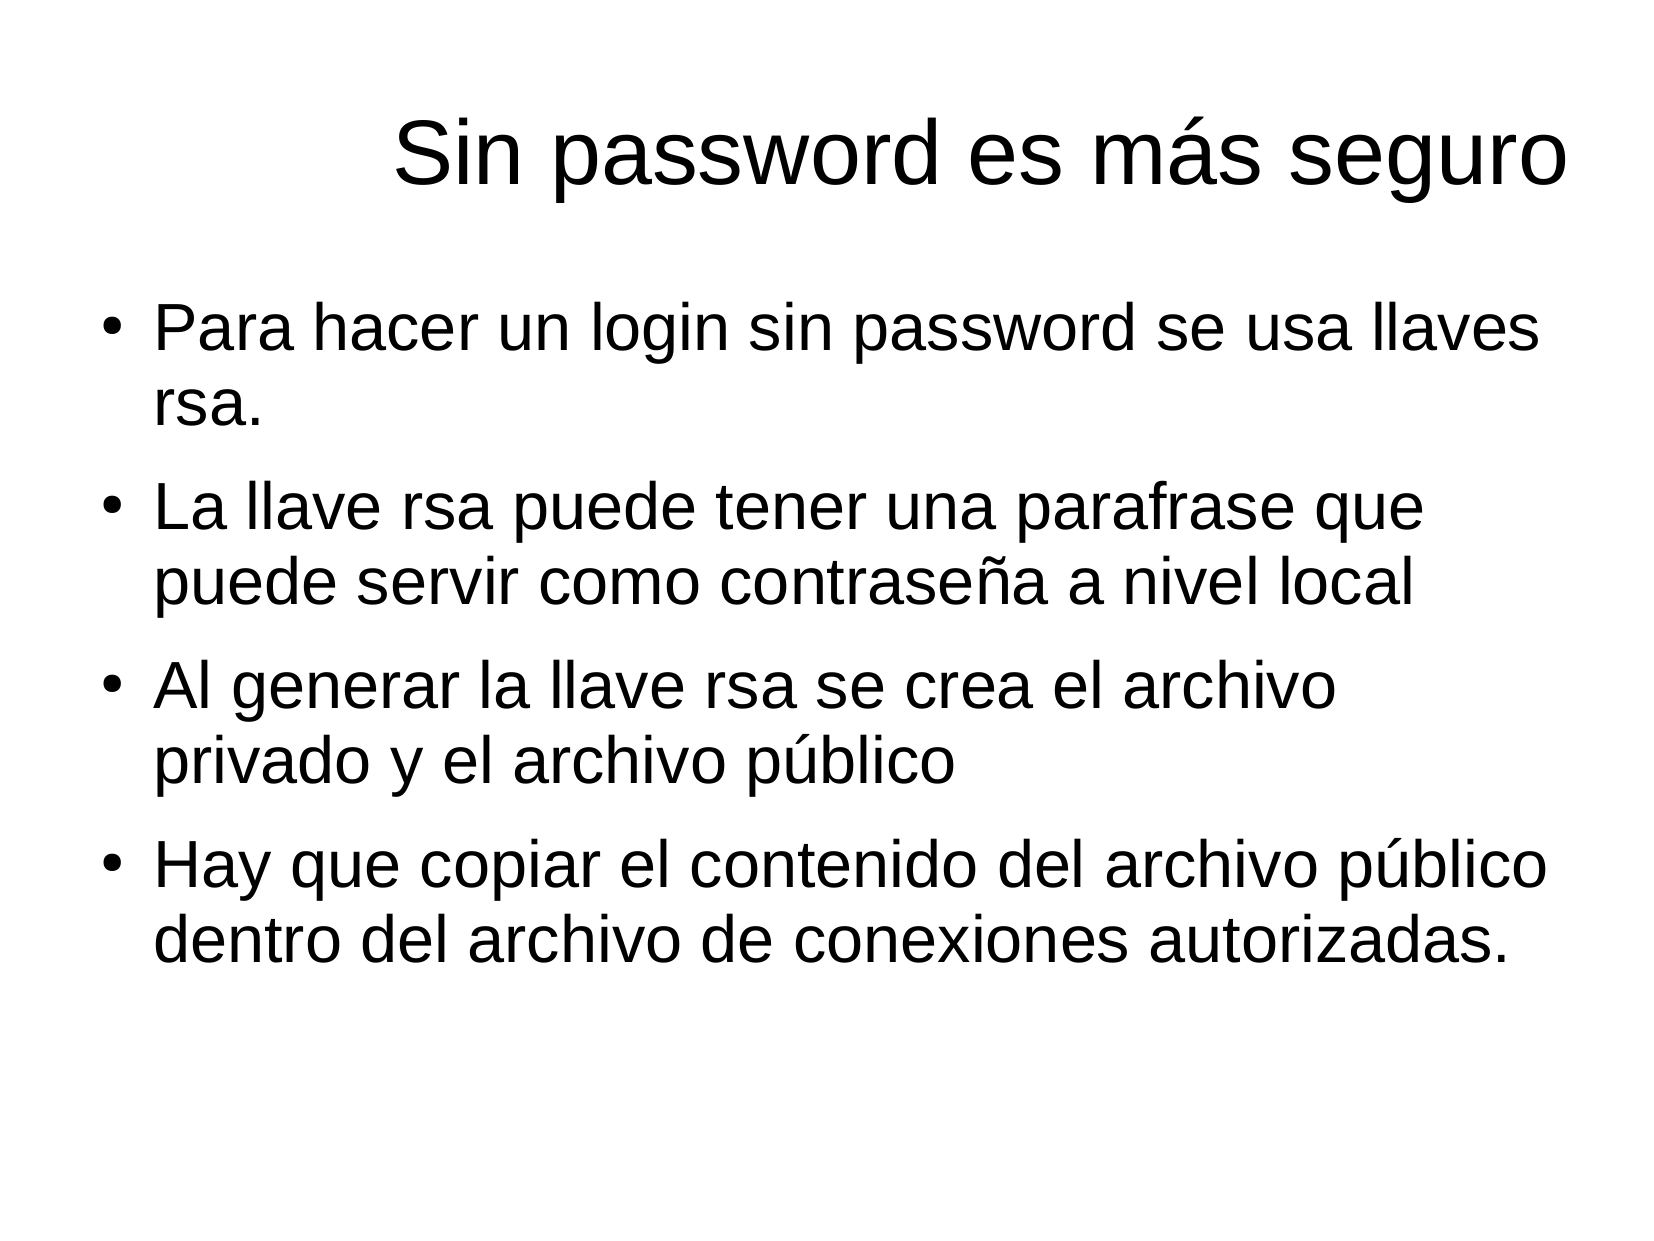

# Sin password es más seguro
Para hacer un login sin password se usa llaves rsa.
La llave rsa puede tener una parafrase que puede servir como contraseña a nivel local
Al generar la llave rsa se crea el archivo privado y el archivo público
Hay que copiar el contenido del archivo público dentro del archivo de conexiones autorizadas.